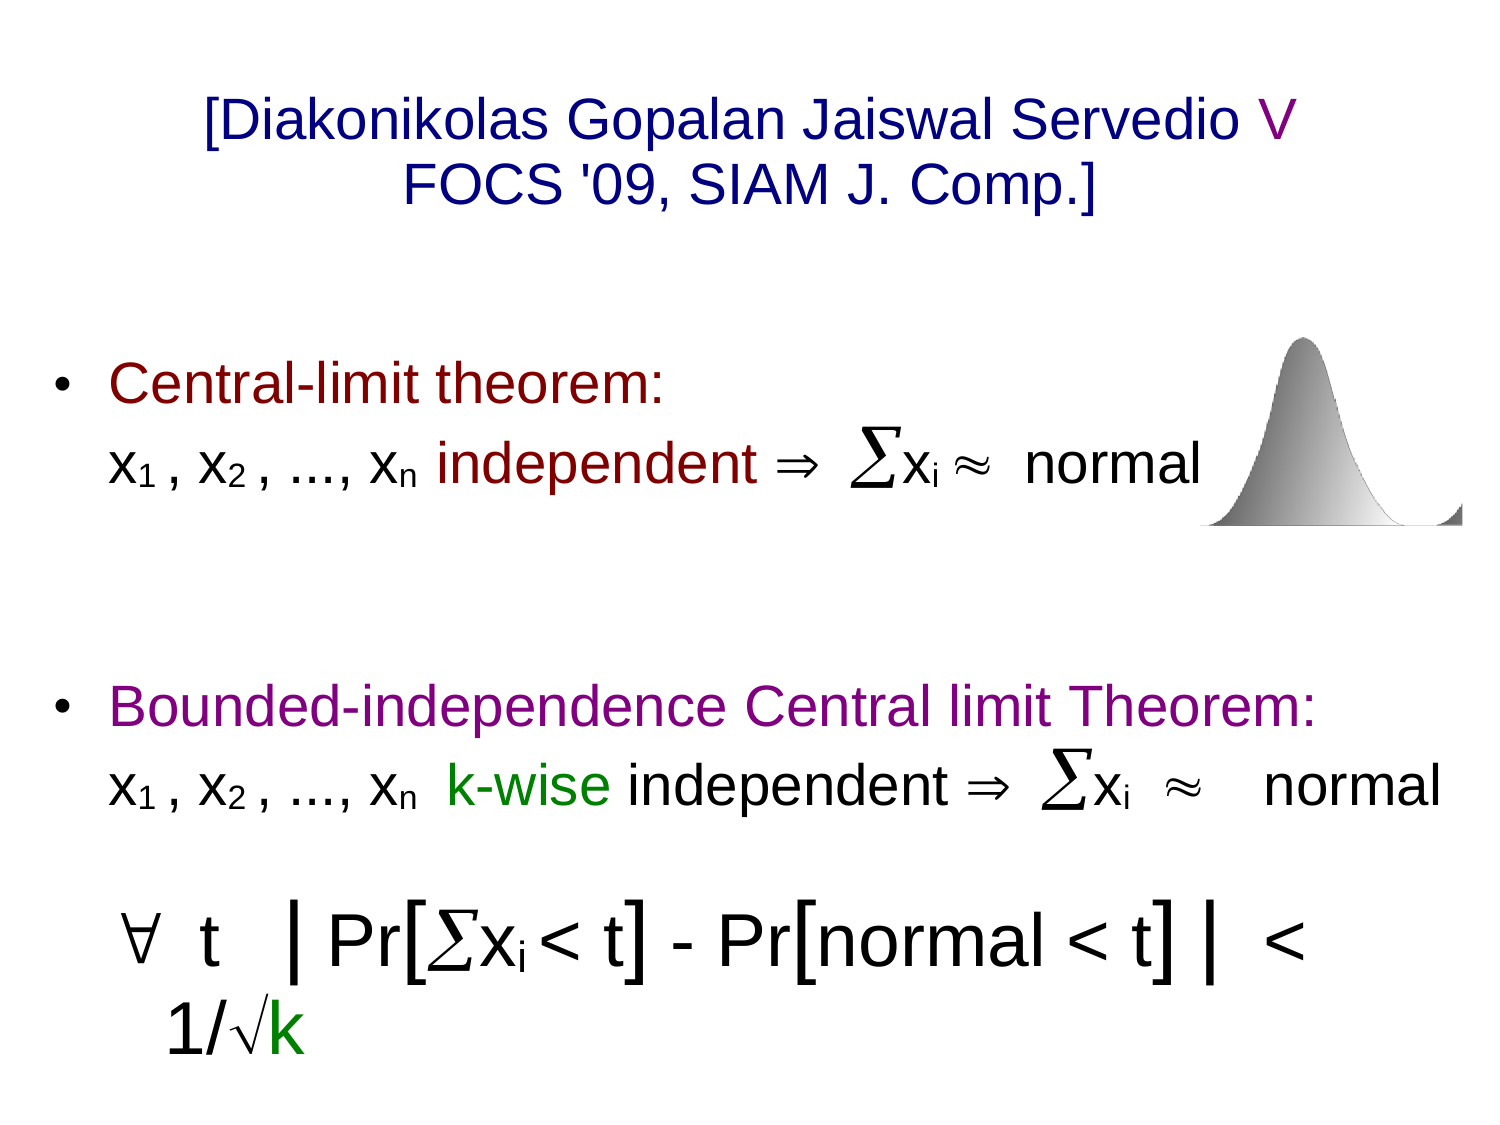

[Diakonikolas Gopalan Jaiswal Servedio V
FOCS '09, SIAM J. Comp.]
# Central-limit theorem:
x1 , x2 , ..., xn independent  xi  normal
Bounded-independence Central limit Theorem:
x1 , x2 , ..., xn k-wise independent  xi  normal
 t | Pr[xi < t] - Pr[normal < t] | < 1/k